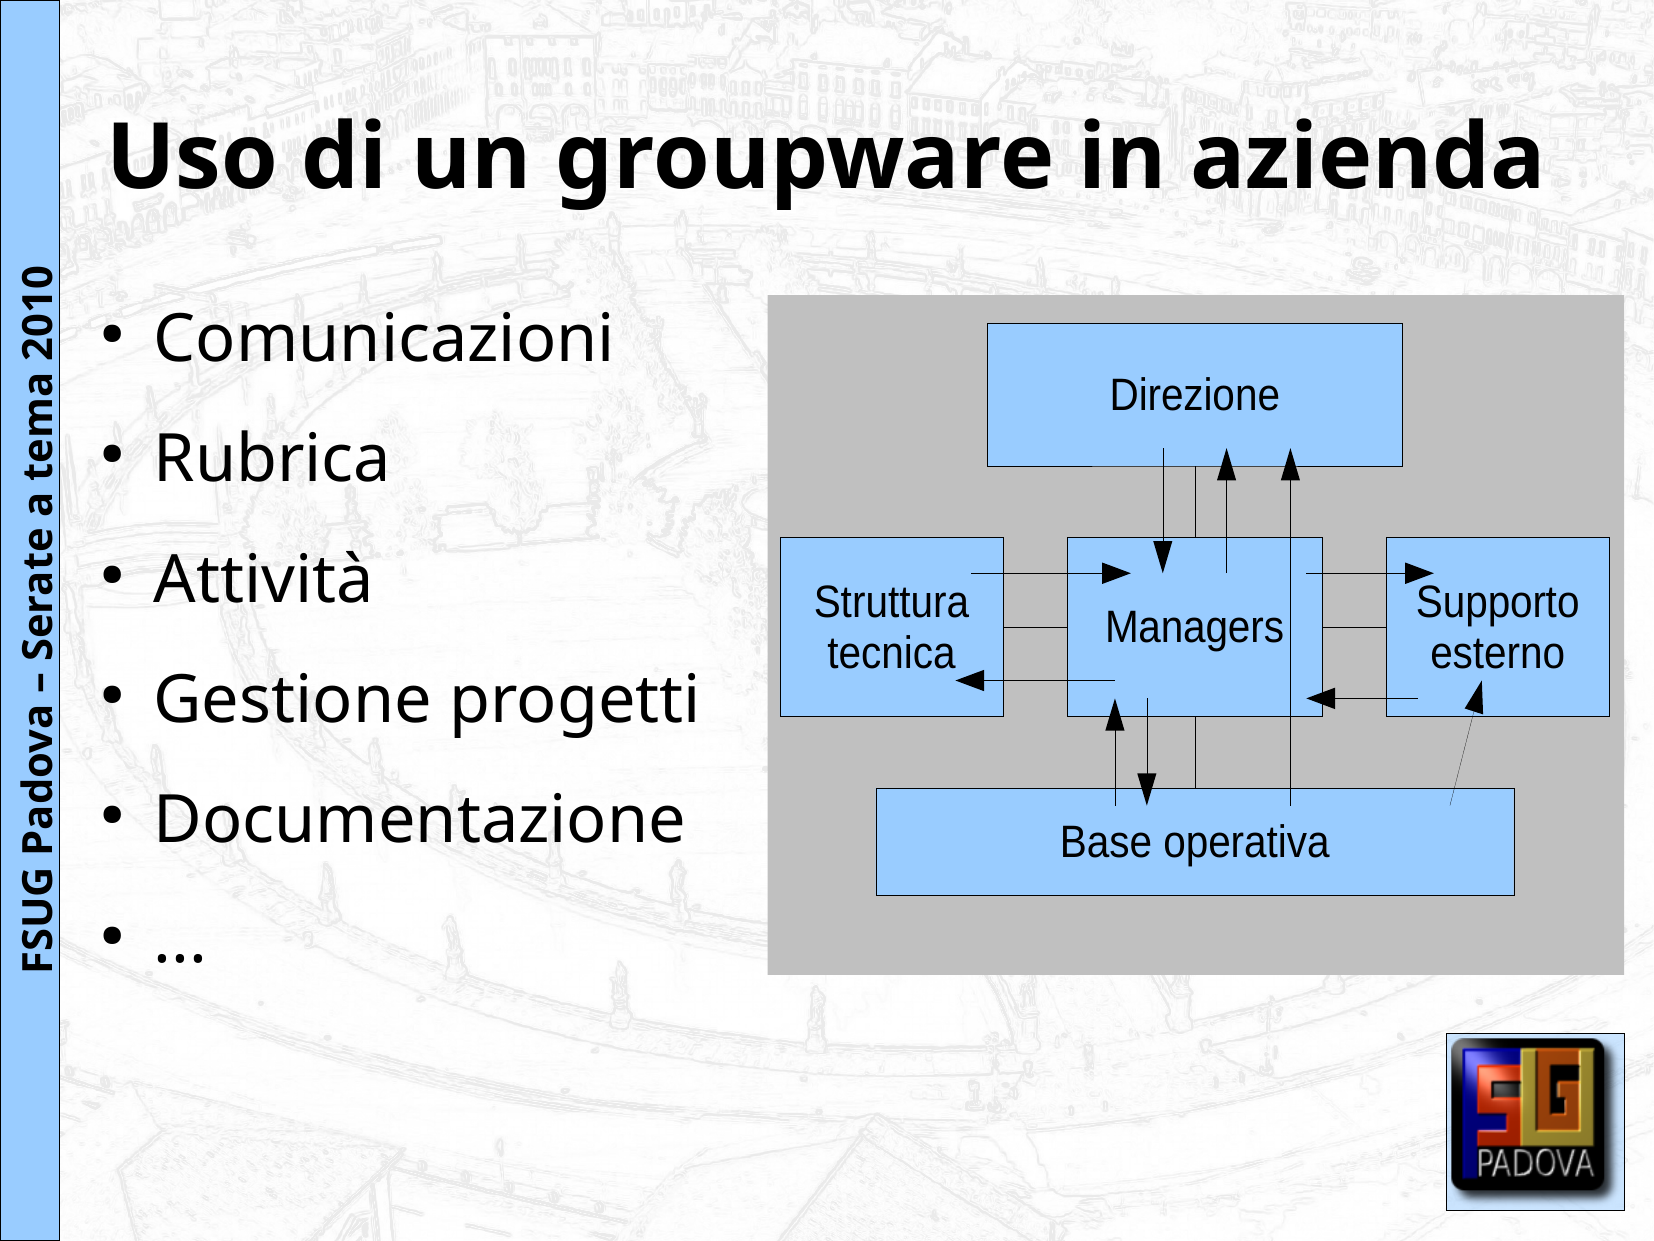

# Uso di un groupware in azienda
Comunicazioni
Rubrica
Attività
Gestione progetti
Documentazione
...
FSUG Padova – Serate a tema 2010
FSUG Padova – Serate a tema 2010